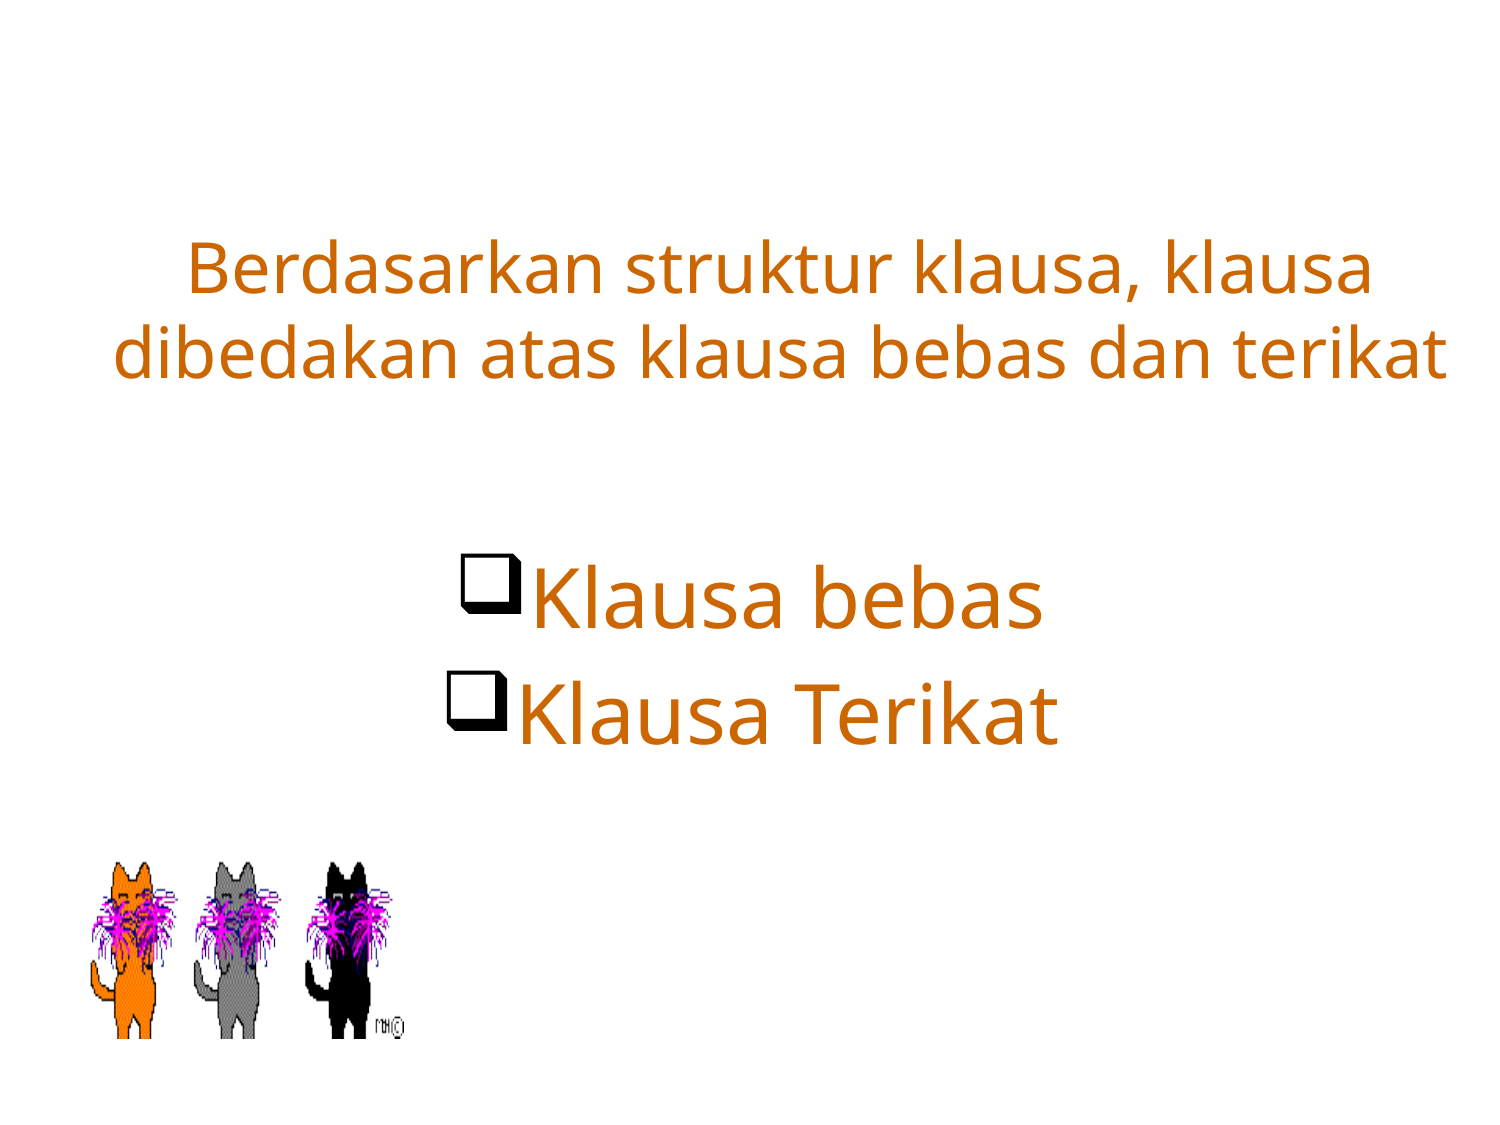

# Berdasarkan struktur klausa, klausa dibedakan atas klausa bebas dan terikat
Klausa bebas
Klausa Terikat